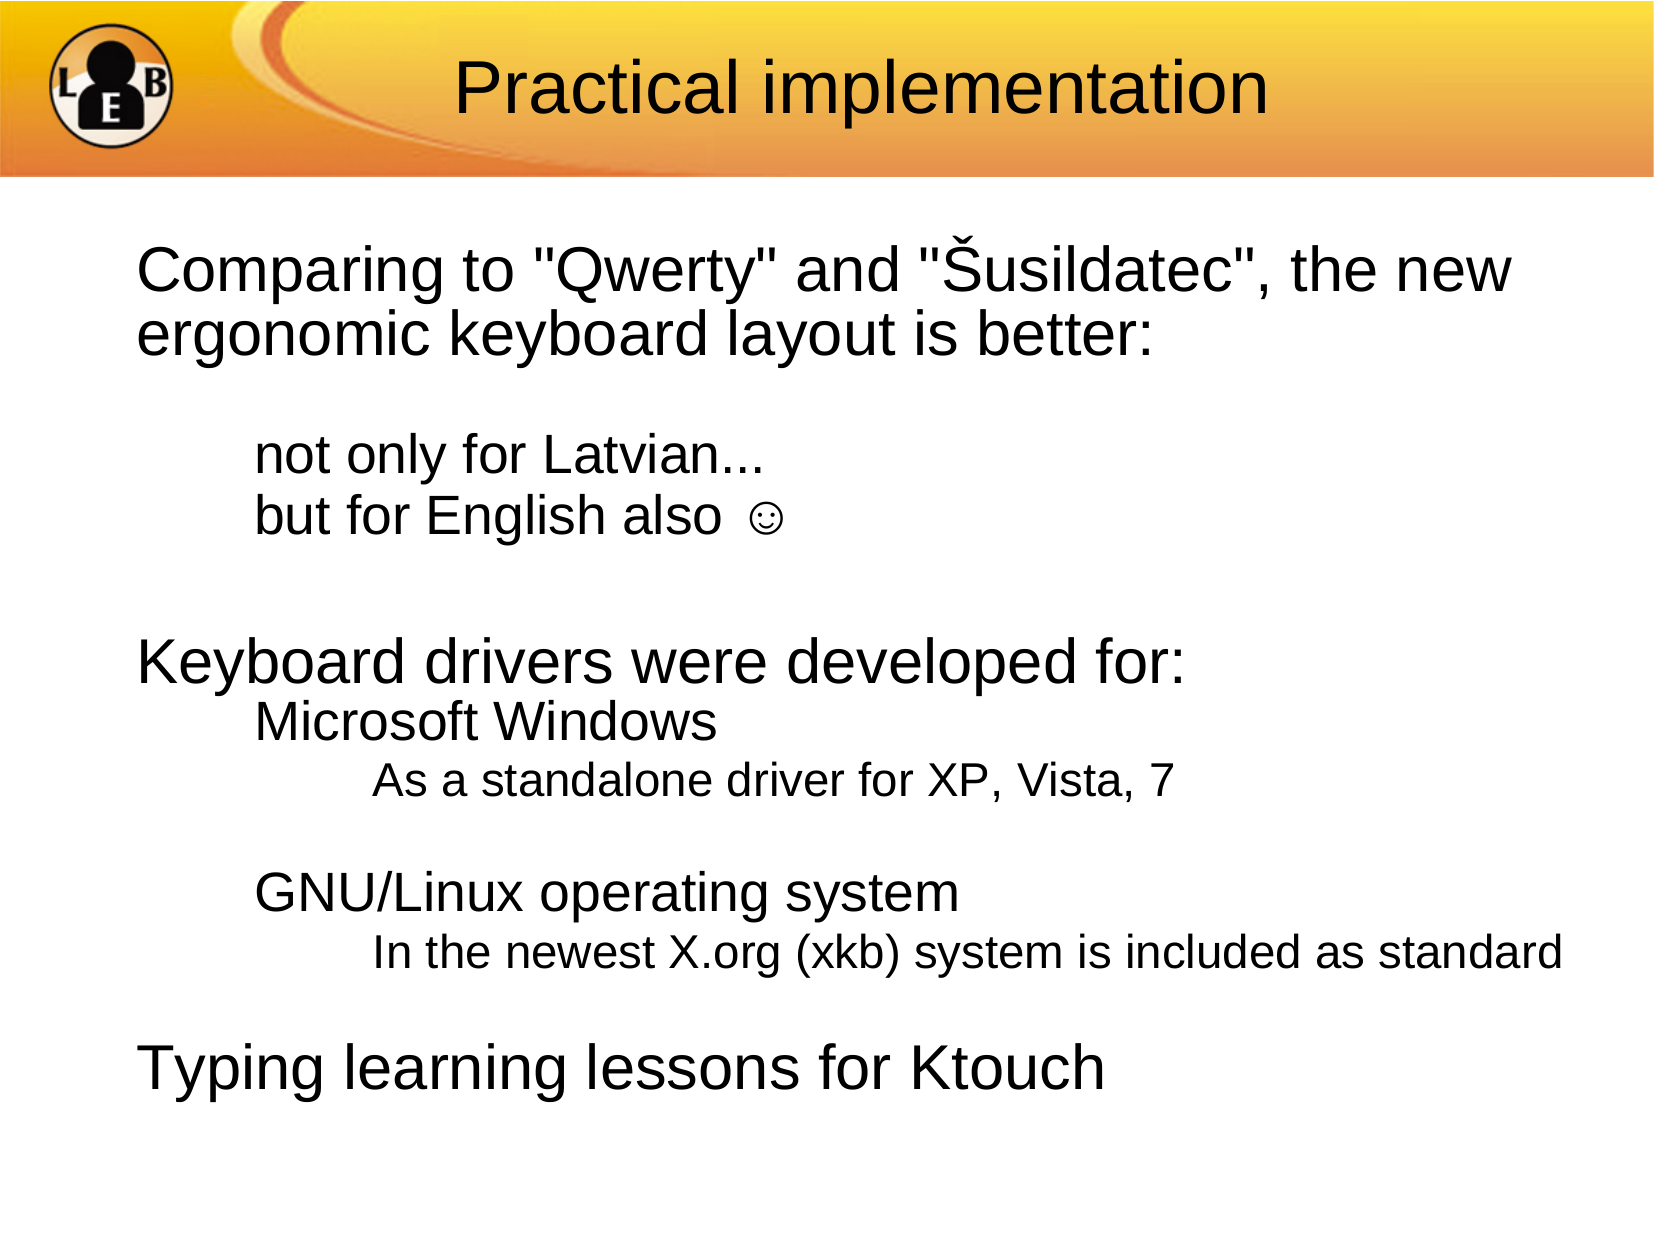

# Practical implementation
Comparing to "Qwerty" and "Šusildatec", the new ergonomic keyboard layout is better:
not only for Latvian...
but for English also ☺
Keyboard drivers were developed for:
Microsoft Windows
As a standalone driver for XP, Vista, 7
GNU/Linux operating system
In the newest X.org (xkb) system is included as standard
Typing learning lessons for Ktouch